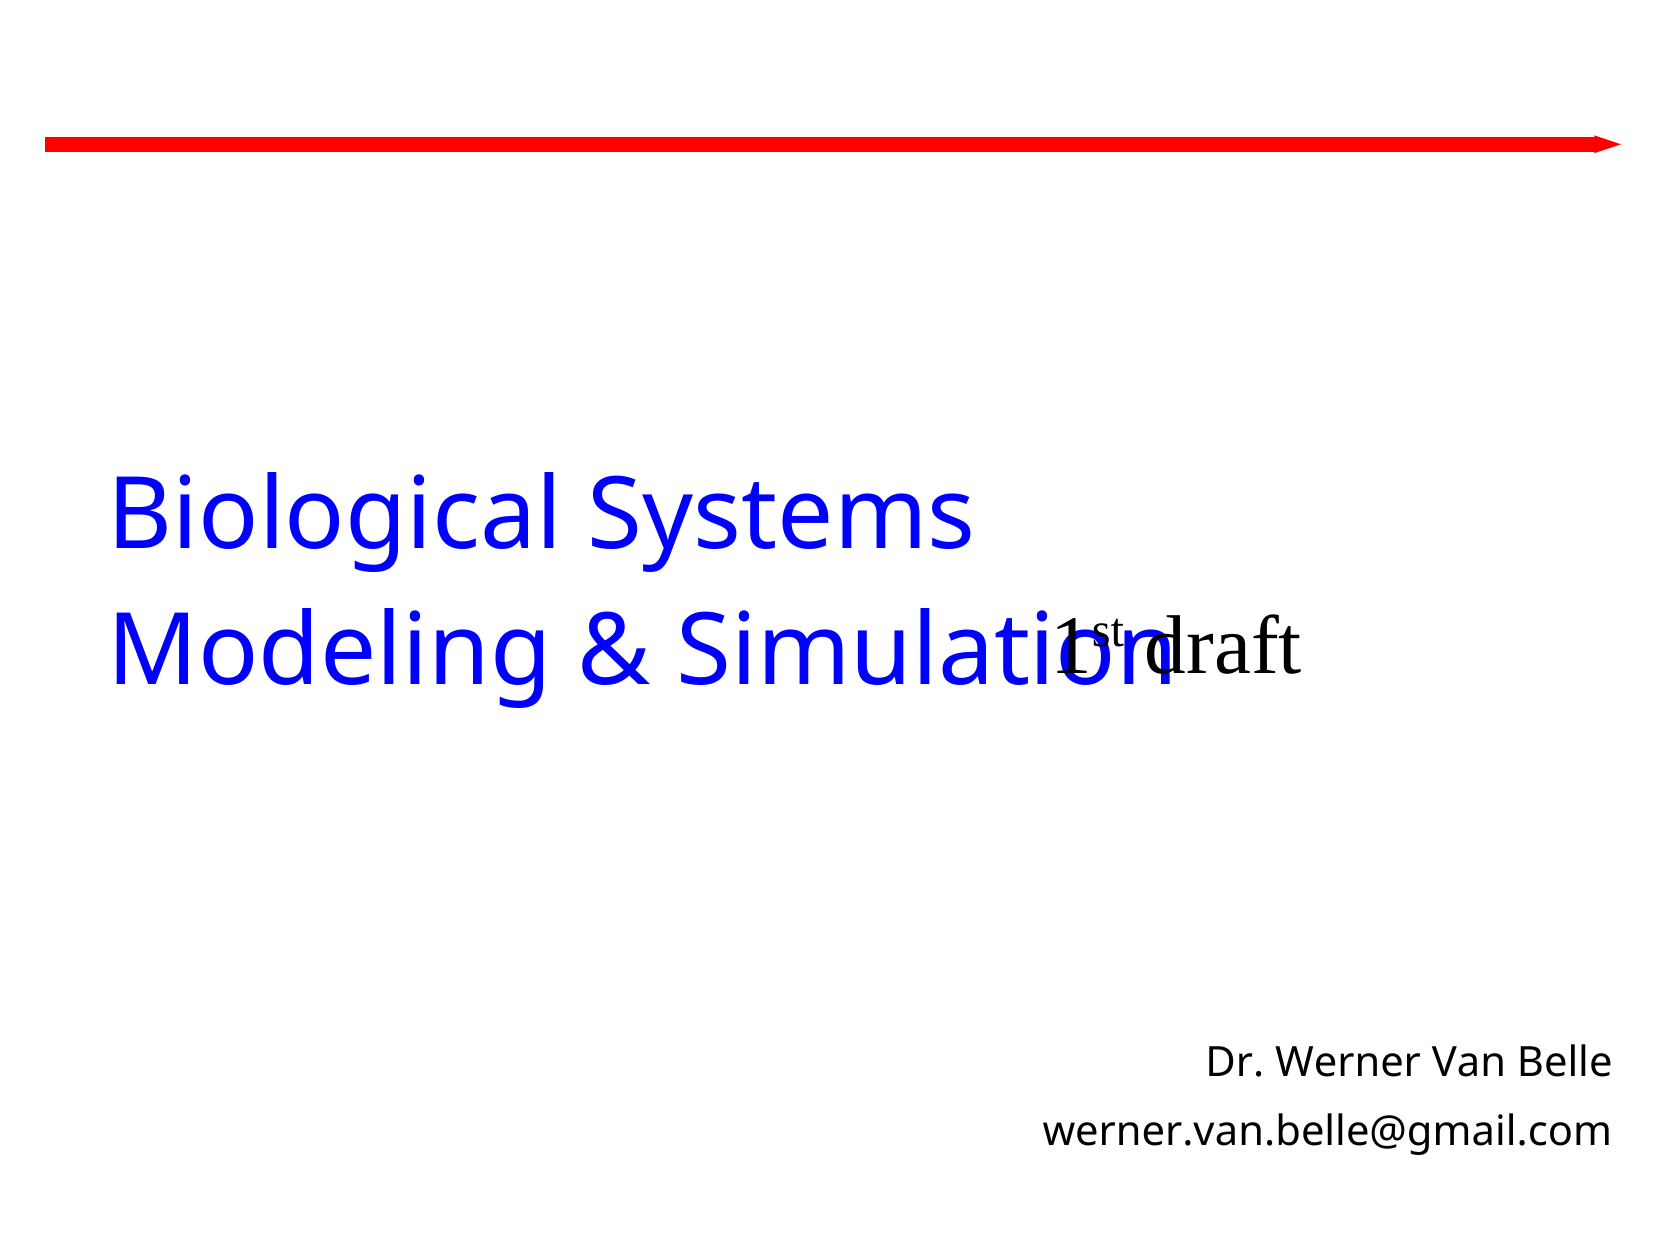

# Biological Systems Modeling & Simulation
1st draft
Dr. Werner Van Belle
werner.van.belle@gmail.com